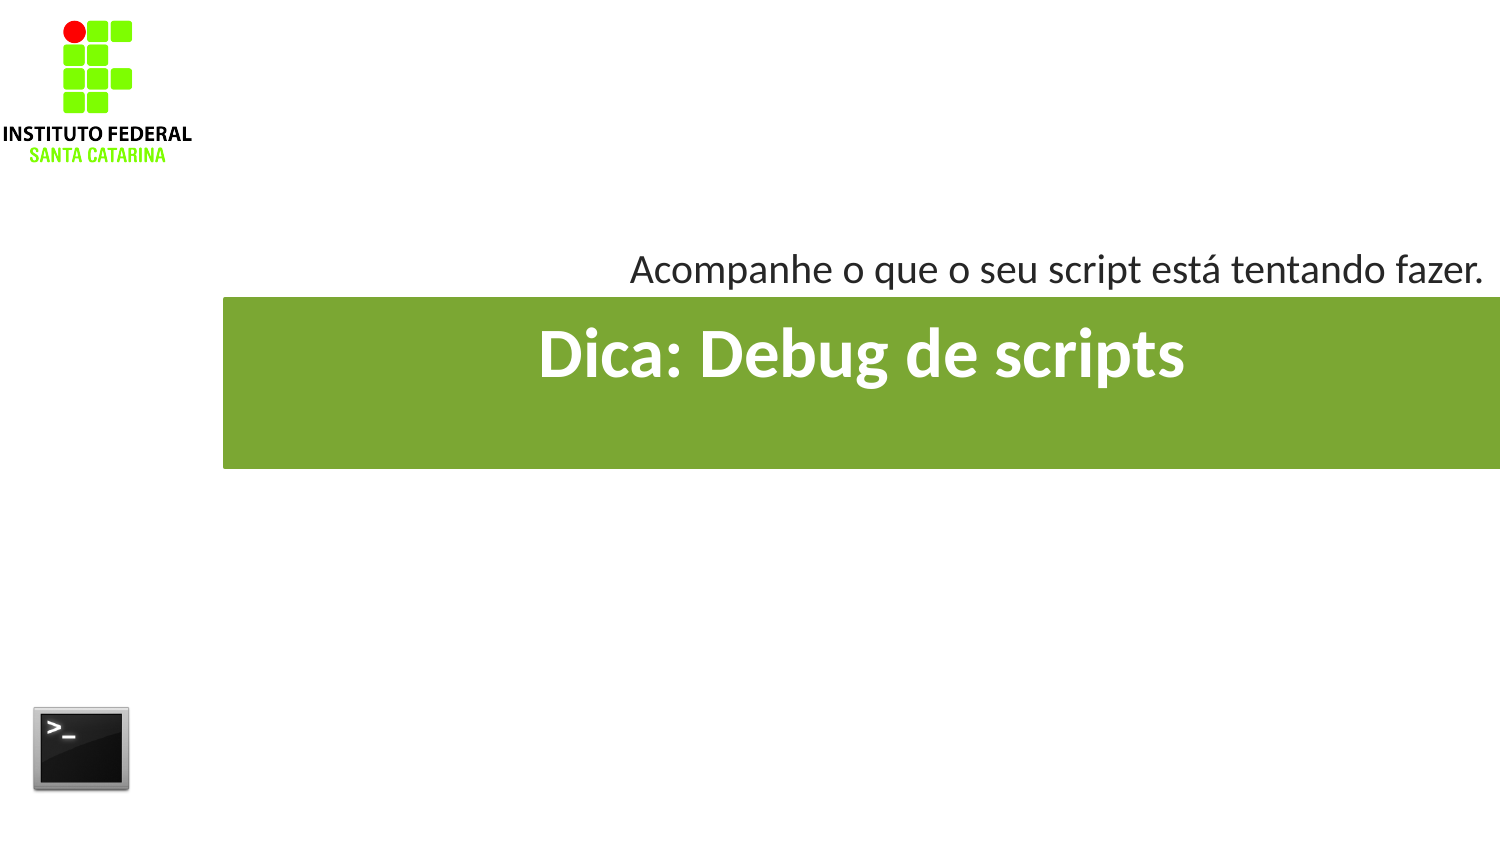

Acompanhe o que o seu script está tentando fazer.
# Dica: Debug de scripts